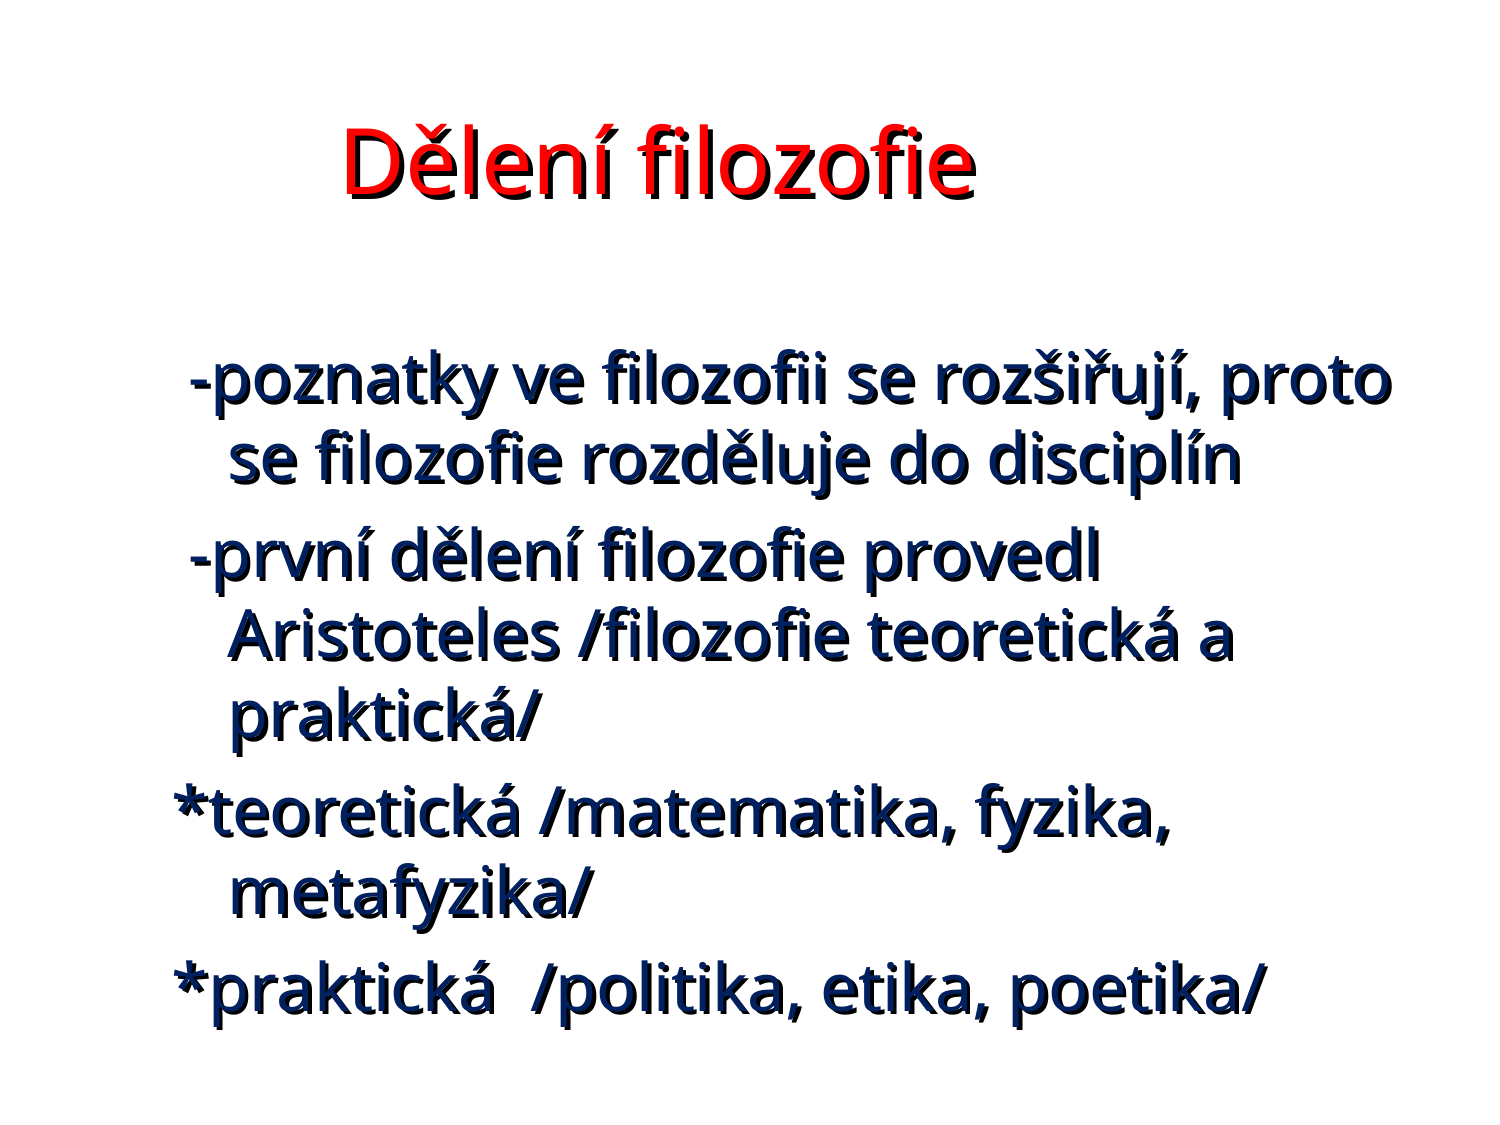

# Dělení filozofie
 -poznatky ve filozofii se rozšiřují, proto se filozofie rozděluje do disciplín
 -první dělení filozofie provedl Aristoteles /filozofie teoretická a praktická/
*teoretická /matematika, fyzika, metafyzika/
*praktická /politika, etika, poetika/